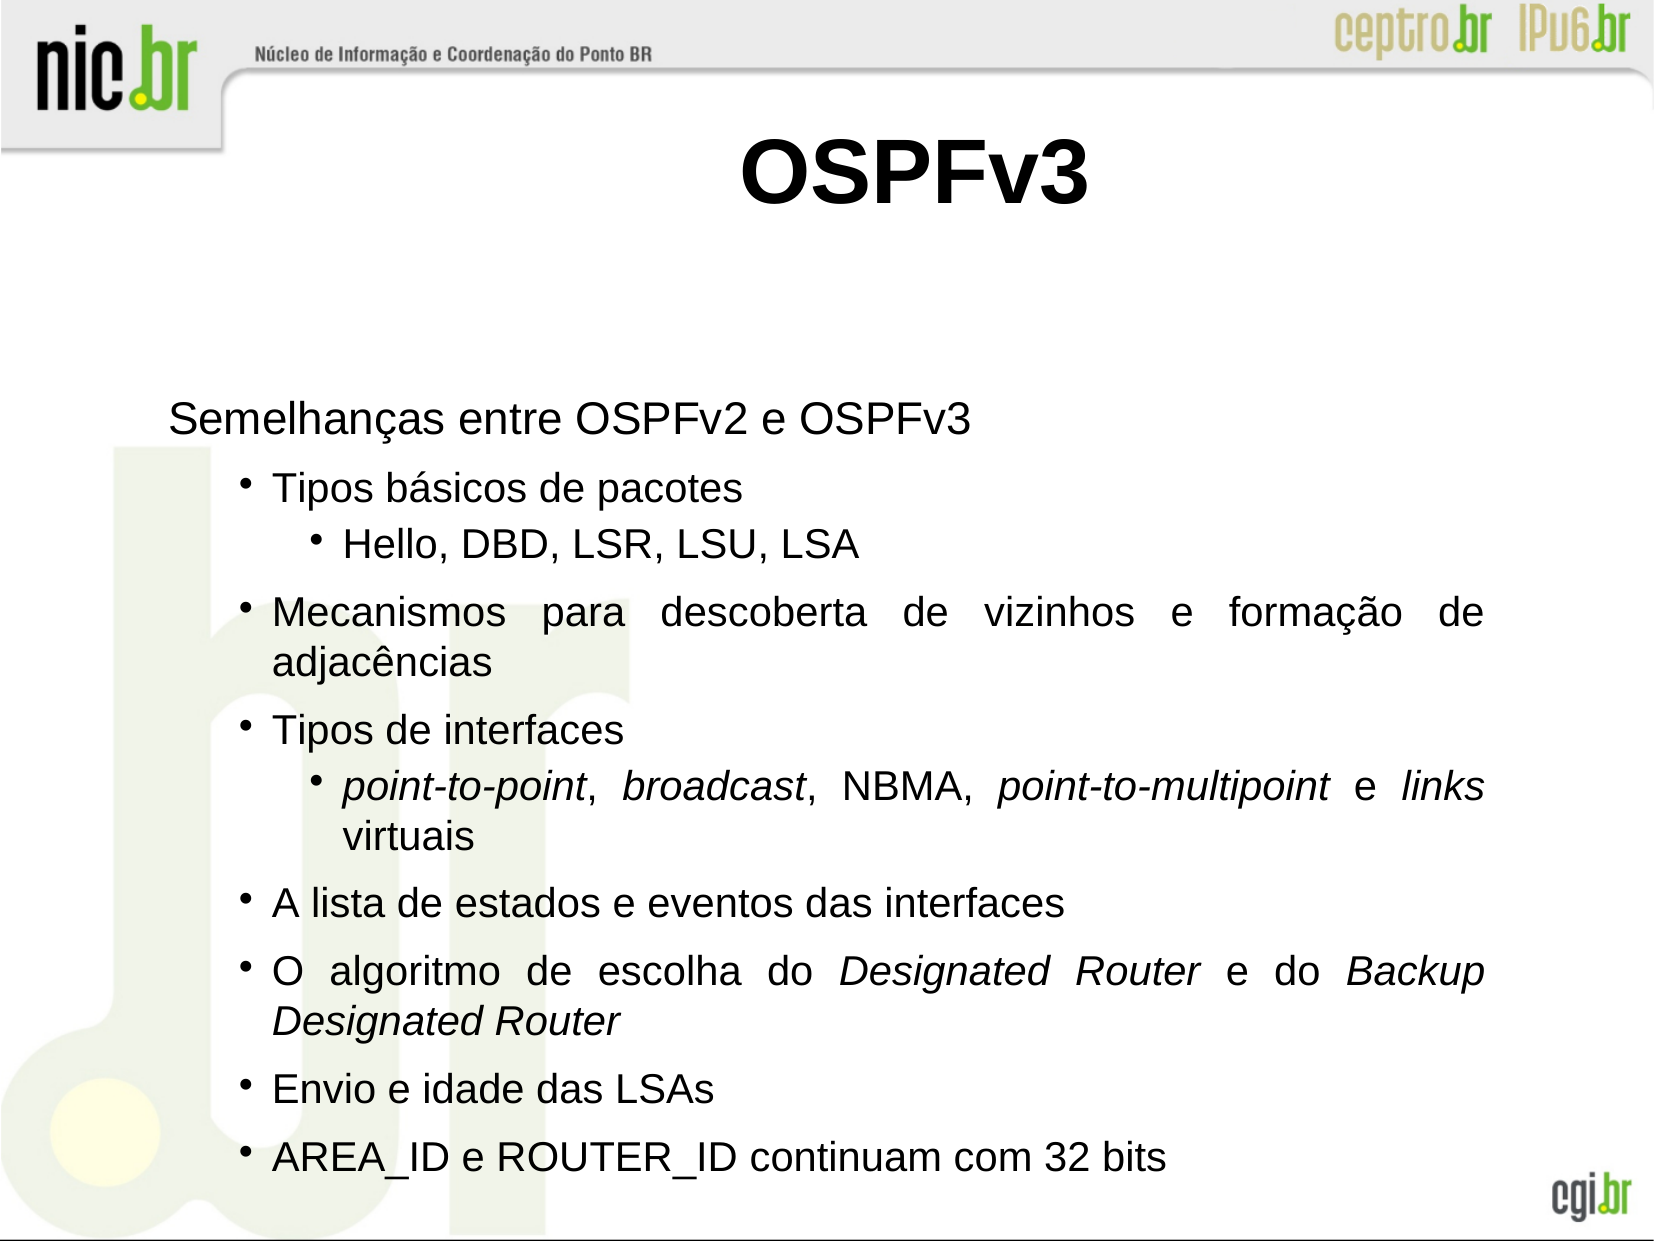

OSPFv3
Semelhanças entre OSPFv2 e OSPFv3
Tipos básicos de pacotes
Hello, DBD, LSR, LSU, LSA
Mecanismos para descoberta de vizinhos e formação de adjacências
Tipos de interfaces
point-to-point, broadcast, NBMA, point-to-multipoint e links virtuais
A lista de estados e eventos das interfaces
O algoritmo de escolha do Designated Router e do Backup Designated Router
Envio e idade das LSAs
AREA_ID e ROUTER_ID continuam com 32 bits